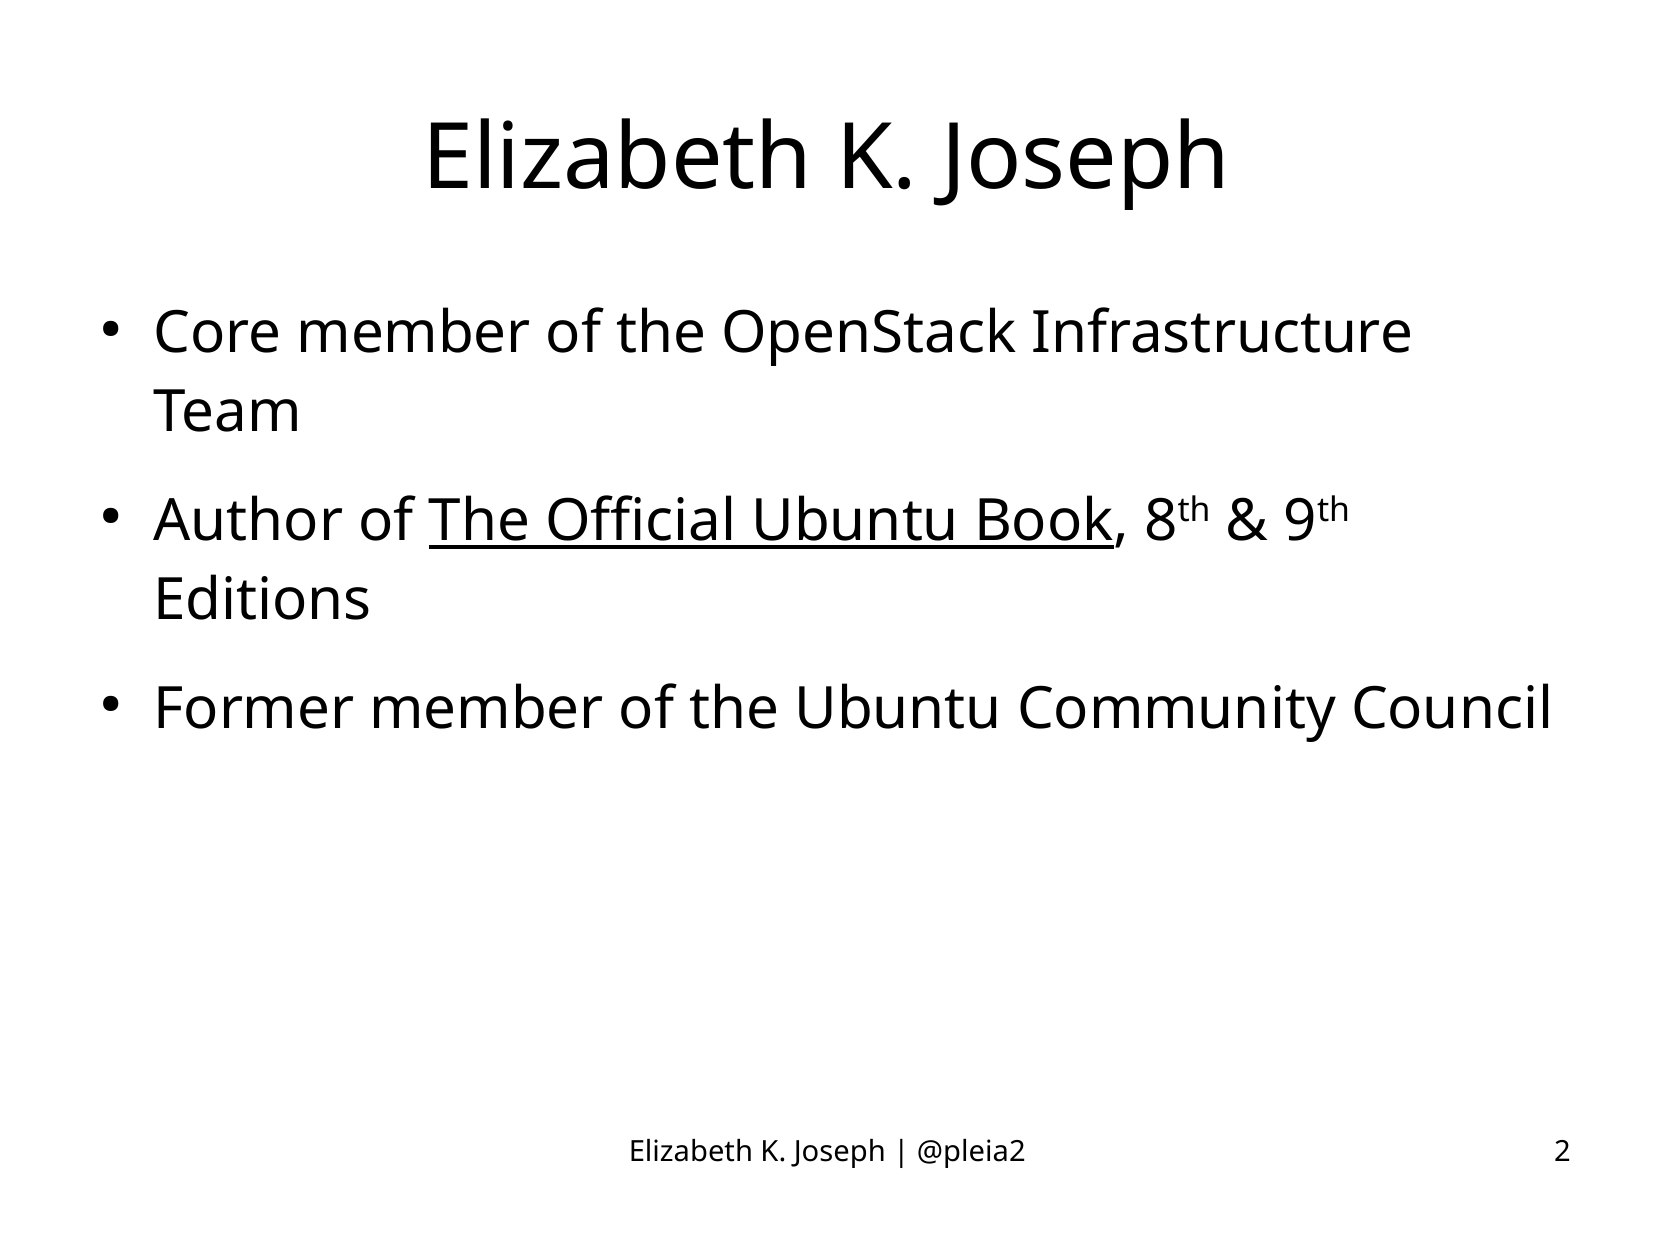

# Elizabeth K. Joseph
Core member of the OpenStack Infrastructure Team
Author of The Official Ubuntu Book, 8th & 9th Editions
Former member of the Ubuntu Community Council
Elizabeth K. Joseph | @pleia2
2